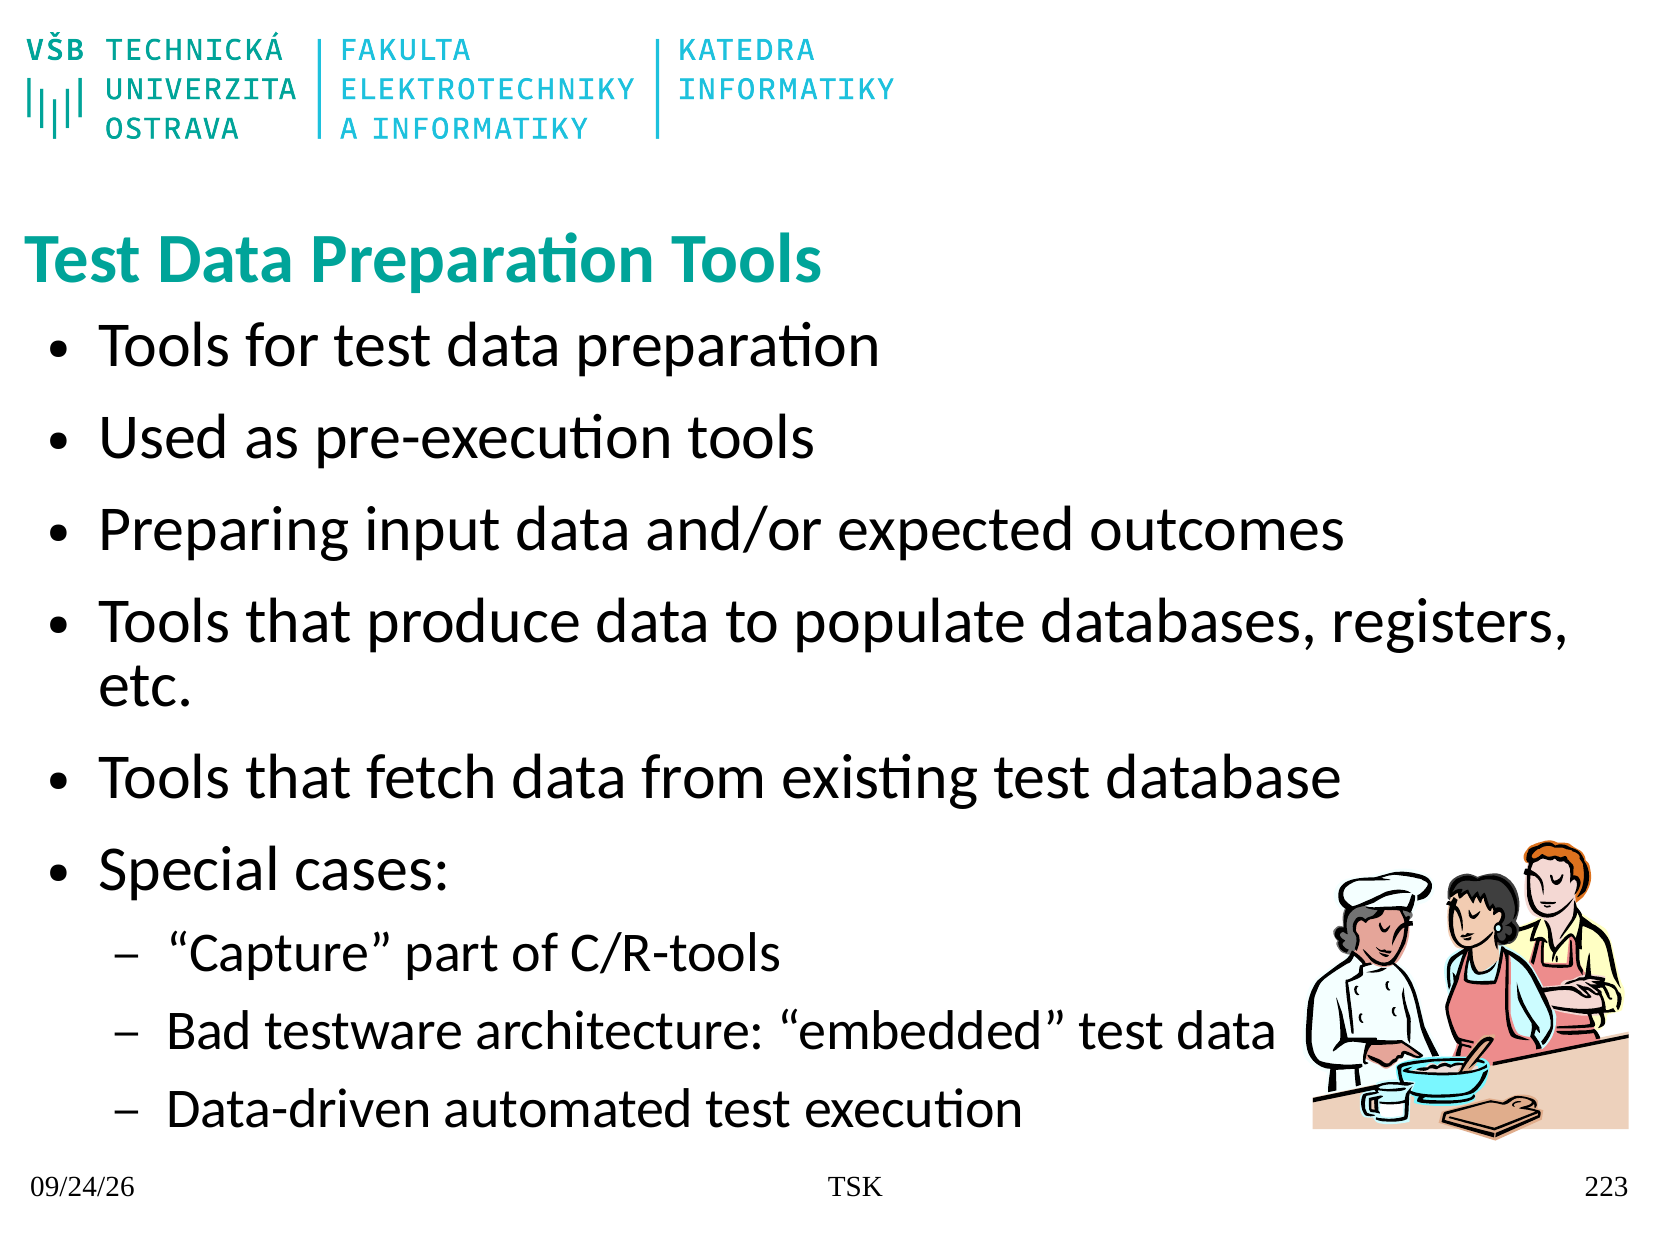

Test Data Preparation Tools
# Tools for test data preparation
Used as pre-execution tools
Preparing input data and/or expected outcomes
Tools that produce data to populate databases, registers, etc.
Tools that fetch data from existing test database
Special cases:
“Capture” part of C/R-tools
Bad testware architecture: “embedded” test data
Data-driven automated test execution
TSK
223